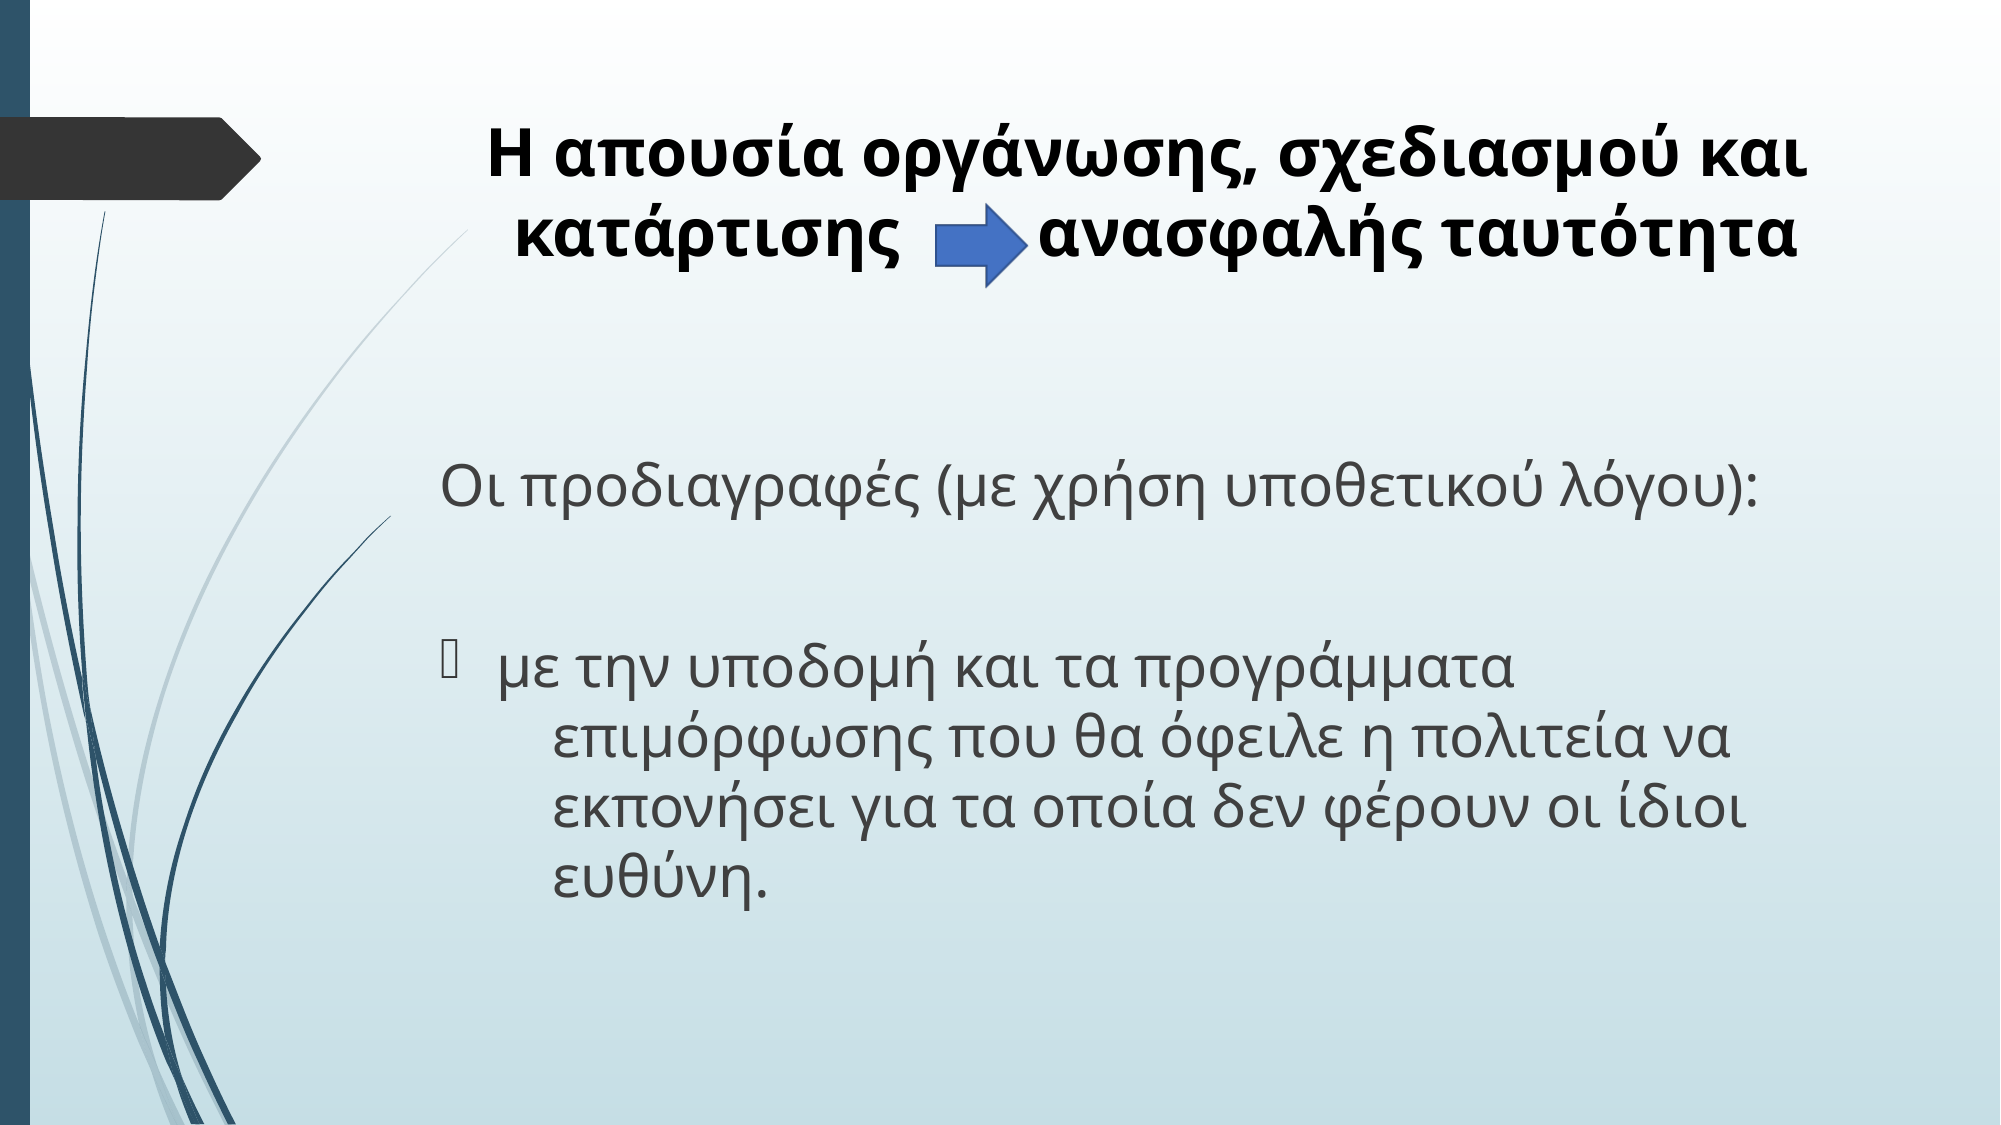

# Η απουσία οργάνωσης, σχεδιασμού και κατάρτισης ανασφαλής ταυτότητα
Οι προδιαγραφές (με χρήση υποθετικού λόγου):
με την υποδομή και τα προγράμματα επιμόρφωσης που θα όφειλε η πολιτεία να εκπονήσει για τα οποία δεν φέρουν οι ίδιοι ευθύνη.